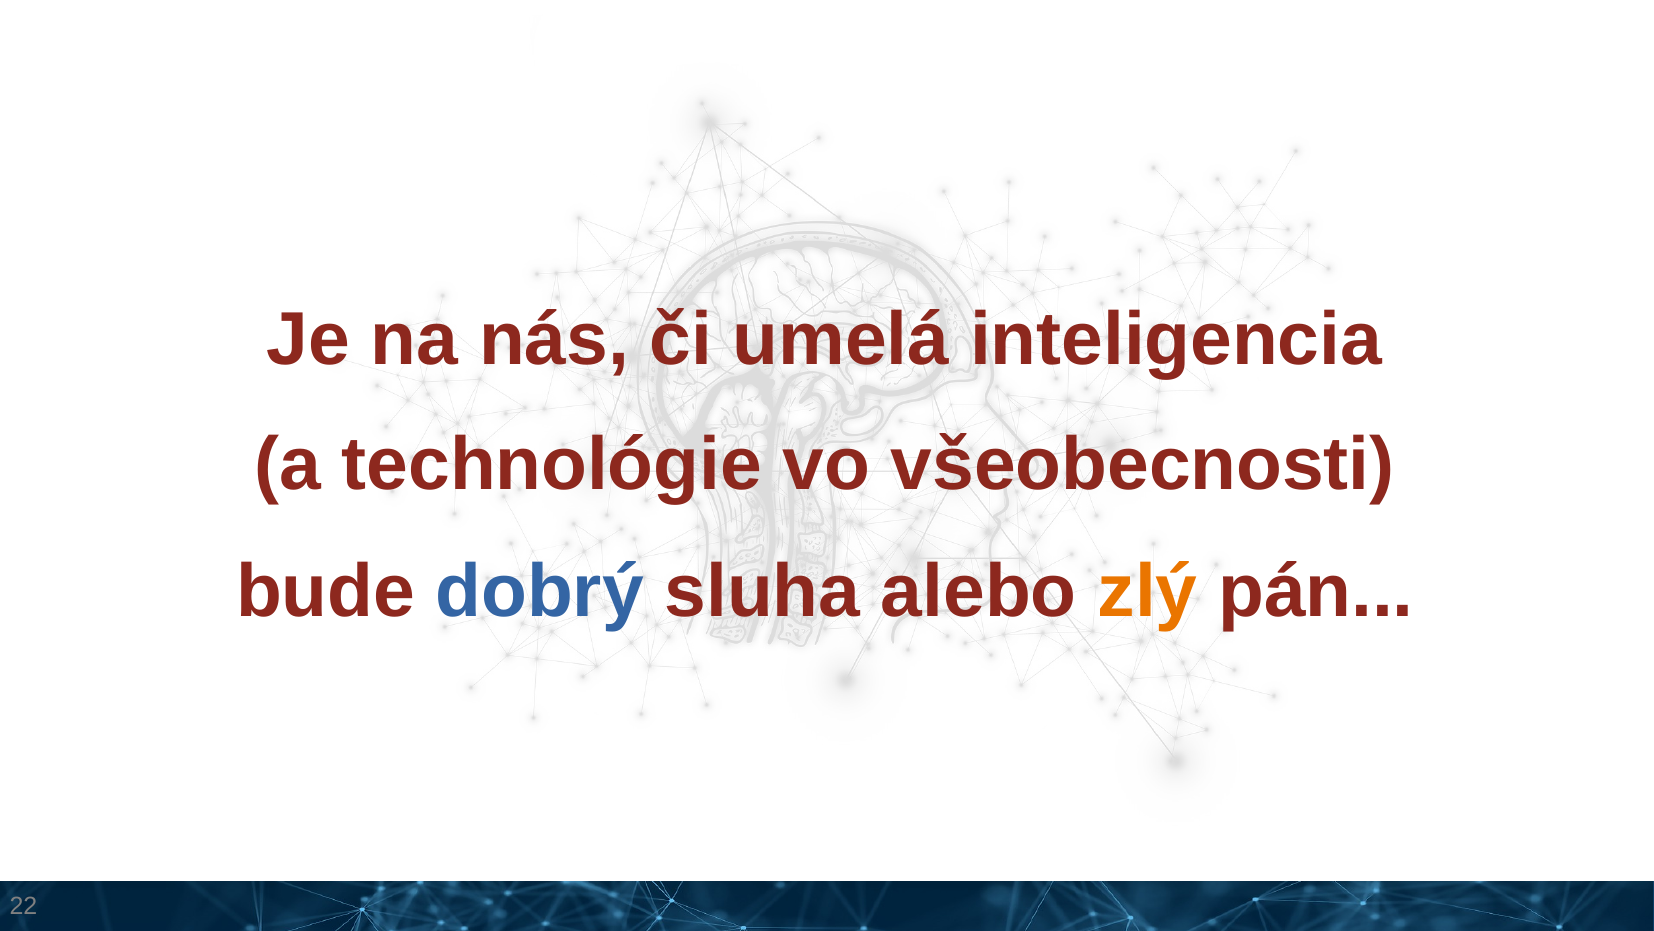

# Je na nás, či umelá inteligencia (a technológie vo všeobecnosti) bude dobrý sluha alebo zlý pán...